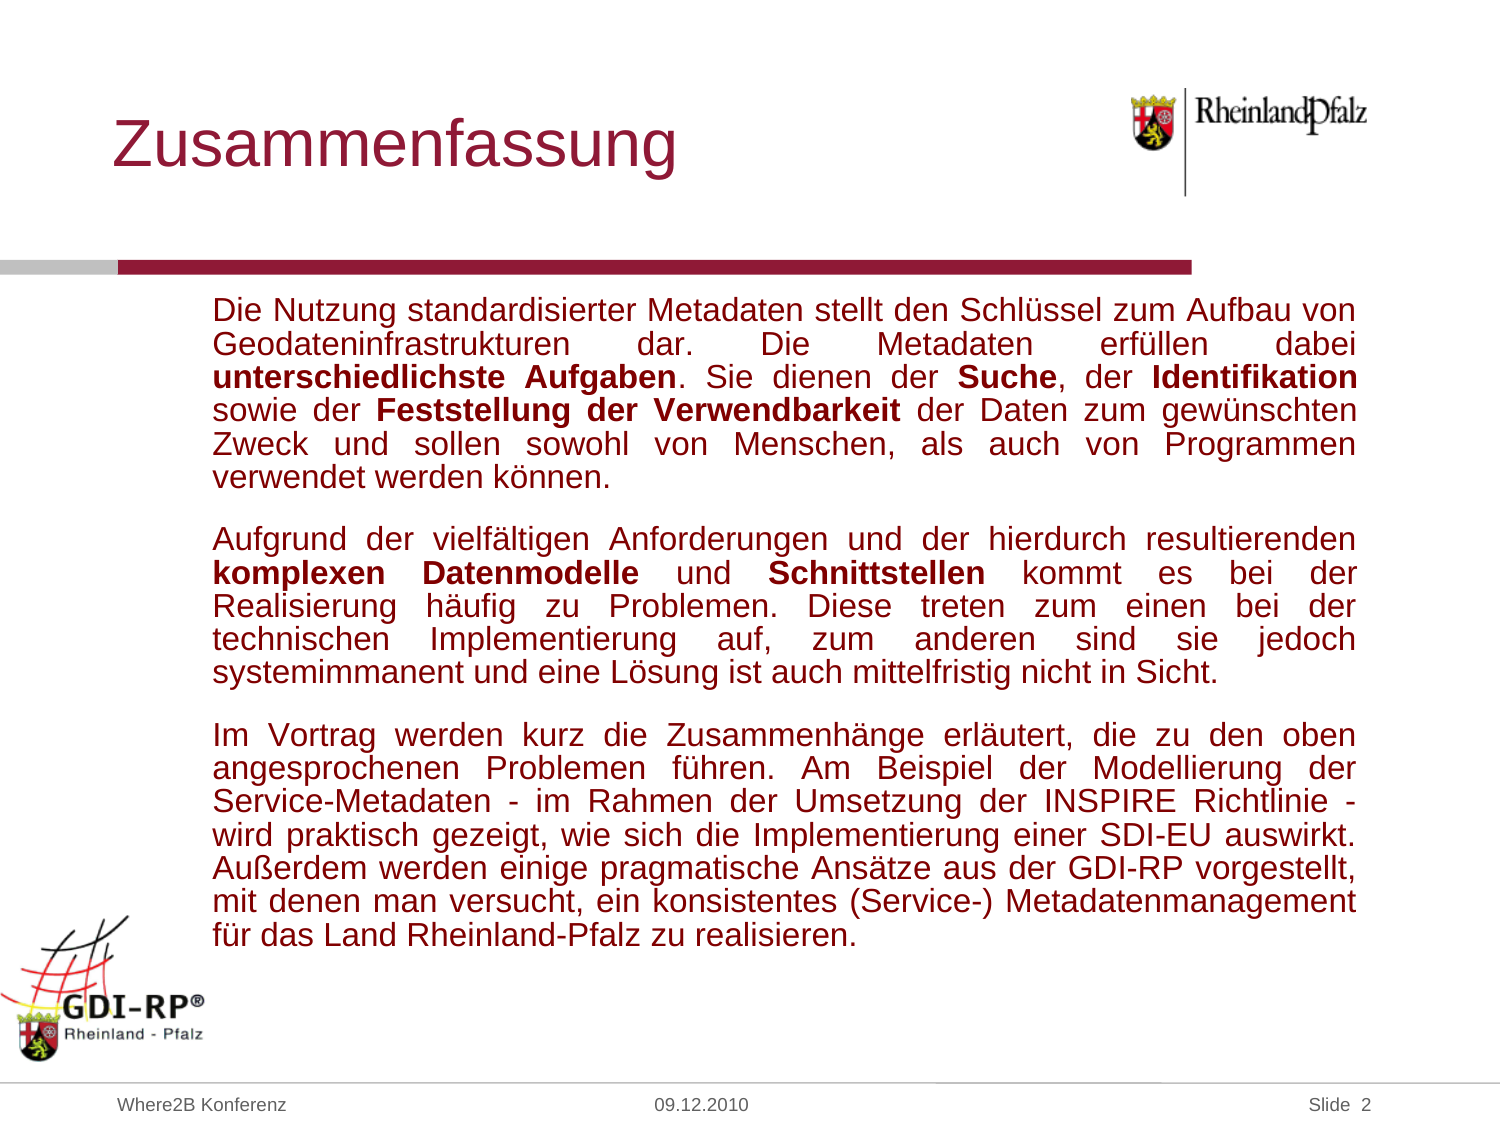

# Zusammenfassung
Die Nutzung standardisierter Metadaten stellt den Schlüssel zum Aufbau von Geodateninfrastrukturen dar. Die Metadaten erfüllen dabei unterschiedlichste Aufgaben. Sie dienen der Suche, der Identifikation sowie der Feststellung der Verwendbarkeit der Daten zum gewünschten Zweck und sollen sowohl von Menschen, als auch von Programmen verwendet werden können.
Aufgrund der vielfältigen Anforderungen und der hierdurch resultierenden komplexen Datenmodelle und Schnittstellen kommt es bei der Realisierung häufig zu Problemen. Diese treten zum einen bei der technischen Implementierung auf, zum anderen sind sie jedoch systemimmanent und eine Lösung ist auch mittelfristig nicht in Sicht.
Im Vortrag werden kurz die Zusammenhänge erläutert, die zu den oben angesprochenen Problemen führen. Am Beispiel der Modellierung der Service-Metadaten - im Rahmen der Umsetzung der INSPIRE Richtlinie - wird praktisch gezeigt, wie sich die Implementierung einer SDI-EU auswirkt. Außerdem werden einige pragmatische Ansätze aus der GDI-RP vorgestellt, mit denen man versucht, ein konsistentes (Service-) Metadatenmanagement für das Land Rheinland-Pfalz zu realisieren.